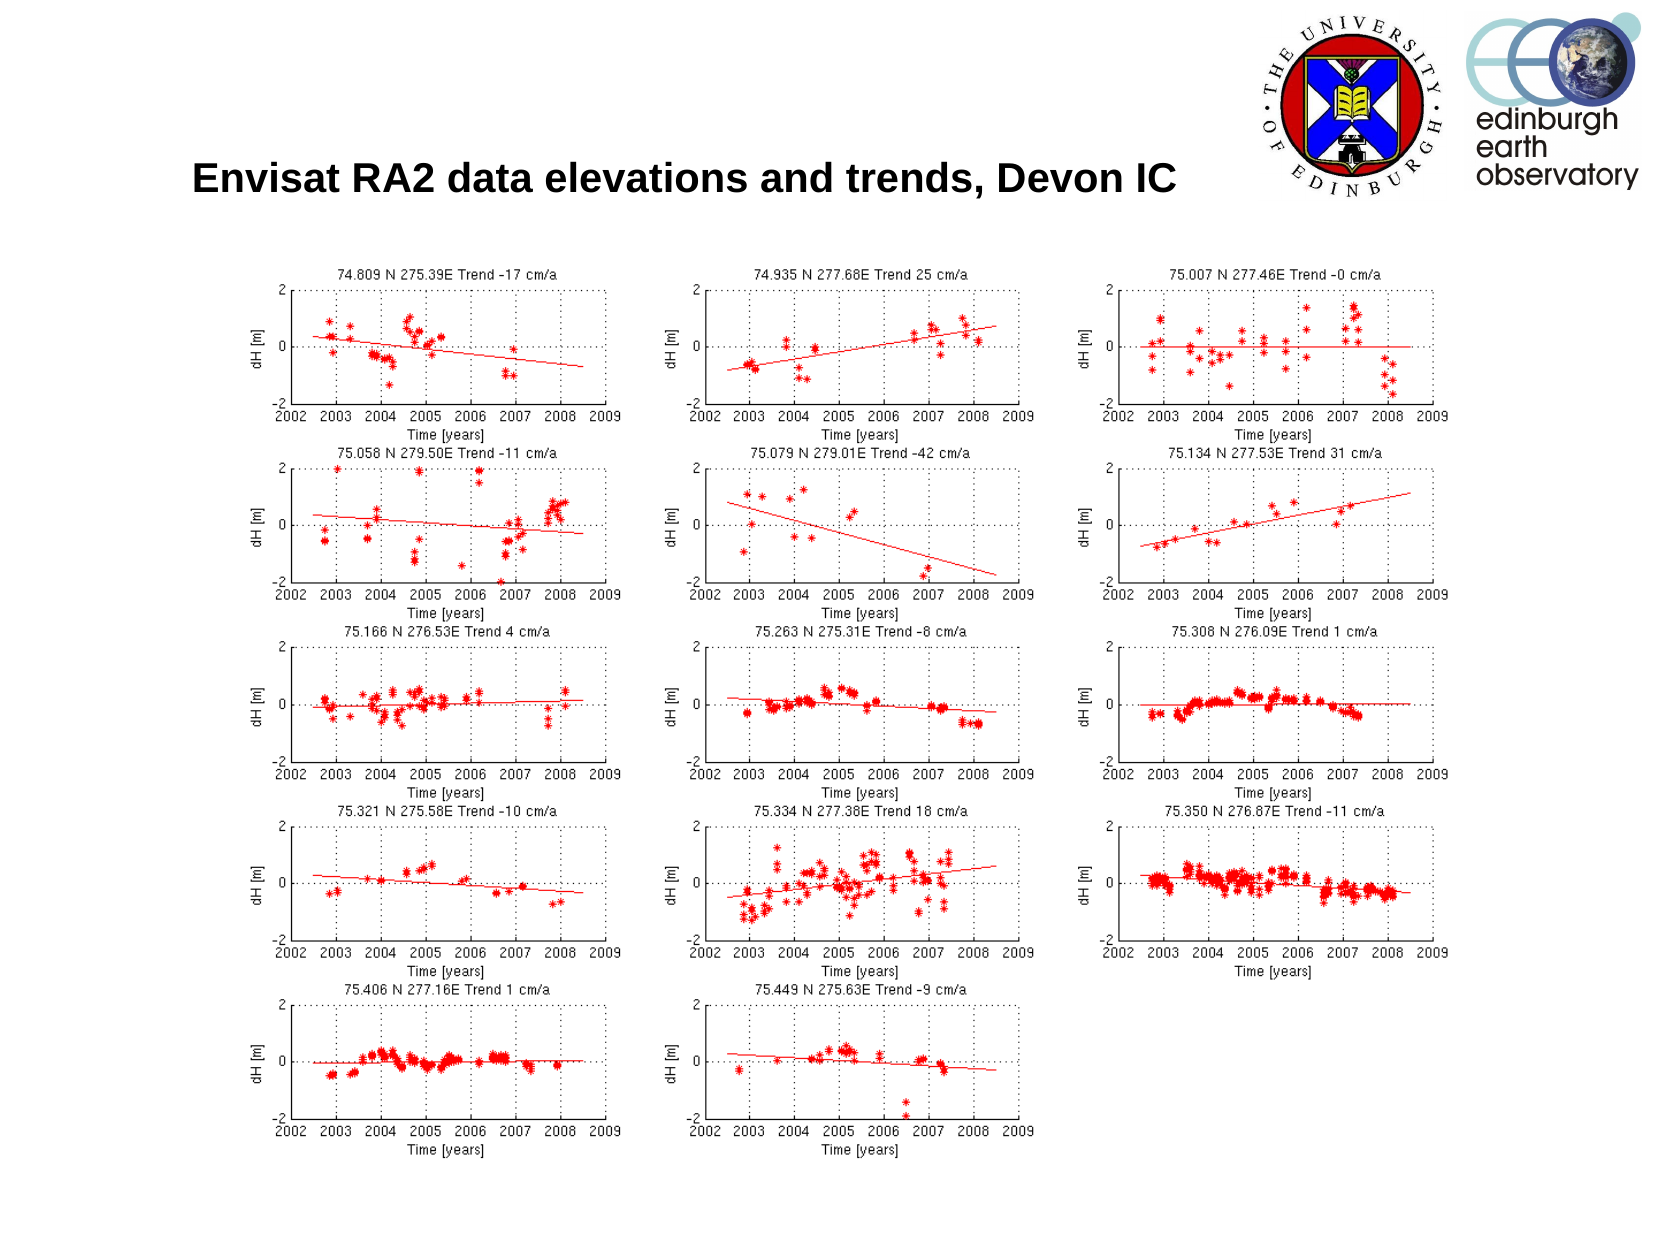

Envisat RA2 data elevations and trends, Devon IC